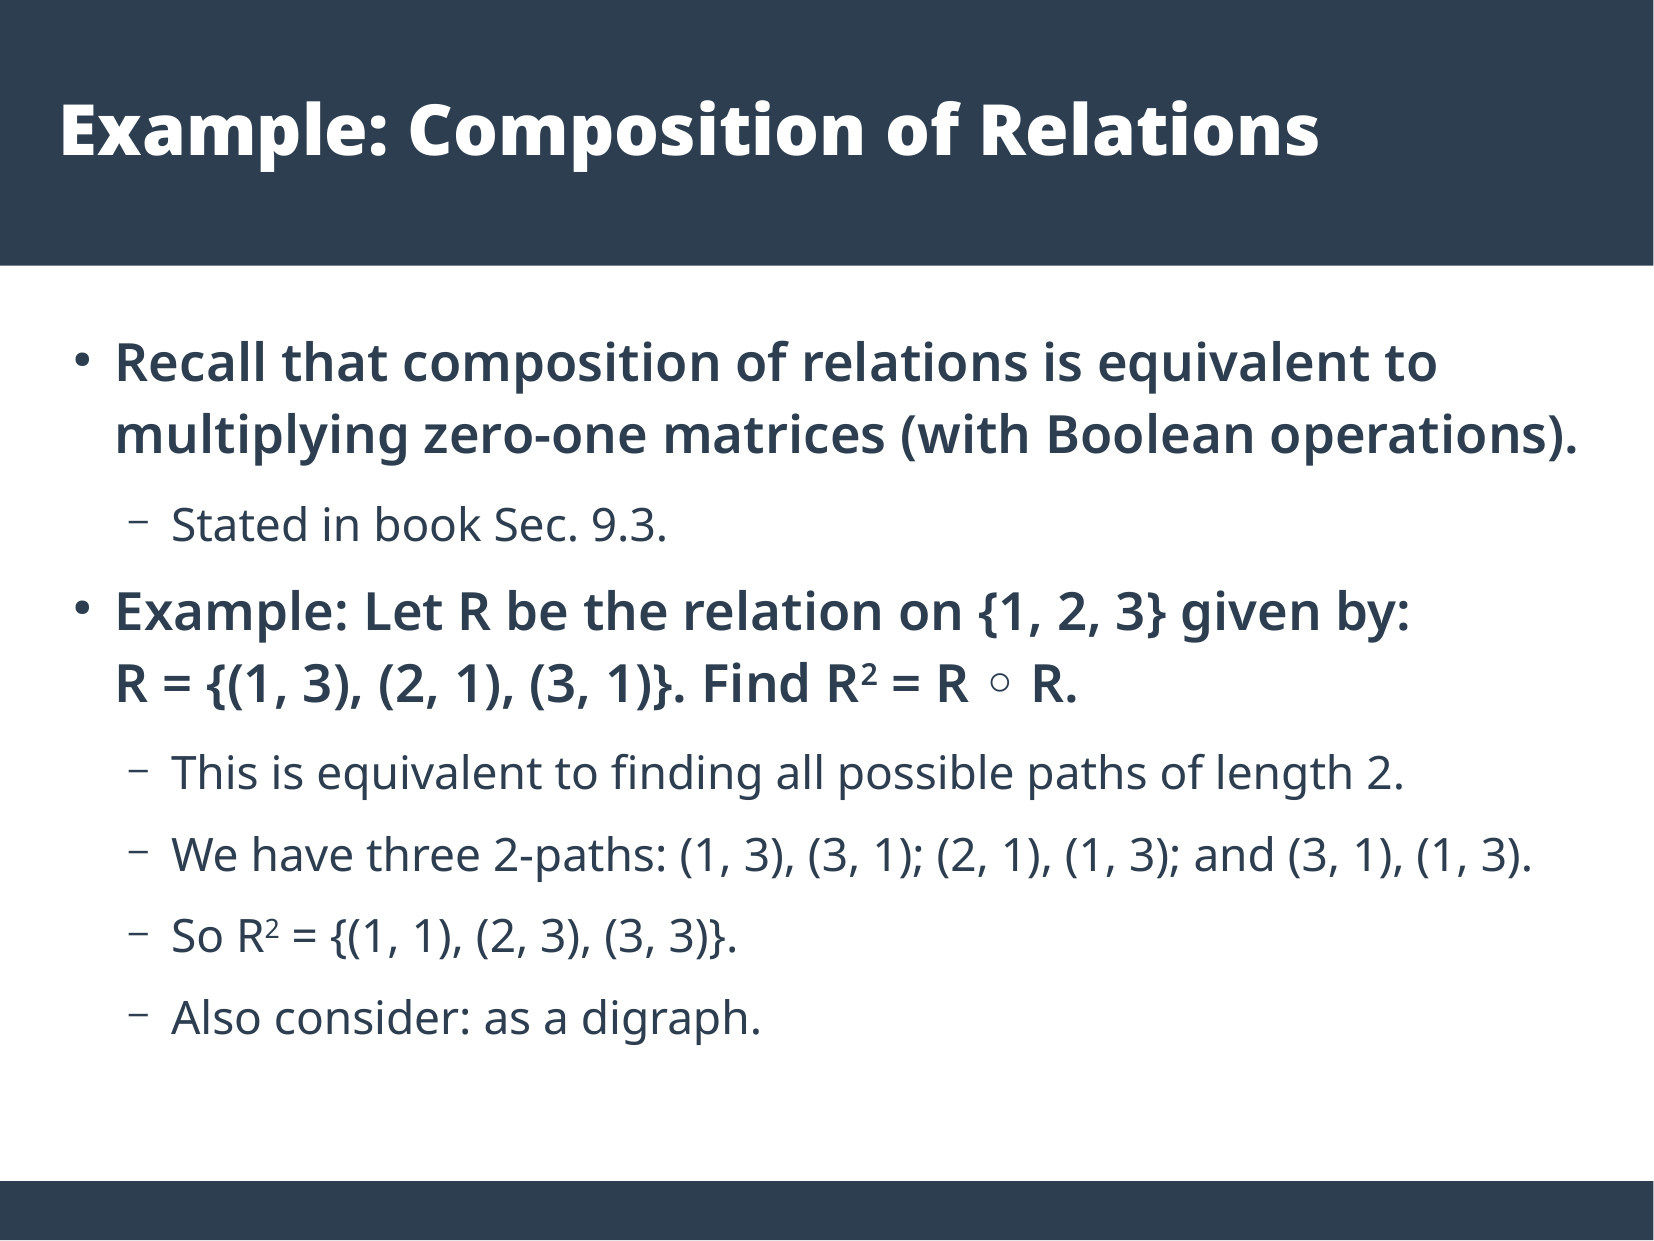

# Example: Composition of Relations
Recall that composition of relations is equivalent to multiplying zero-one matrices (with Boolean operations).
Stated in book Sec. 9.3.
Example: Let R be the relation on {1, 2, 3} given by:
R = {(1, 3), (2, 1), (3, 1)}. Find R2 = R ◦ R.
This is equivalent to finding all possible paths of length 2.
We have three 2-paths: (1, 3), (3, 1); (2, 1), (1, 3); and (3, 1), (1, 3).
So R2 = {(1, 1), (2, 3), (3, 3)}.
Also consider: as a digraph.